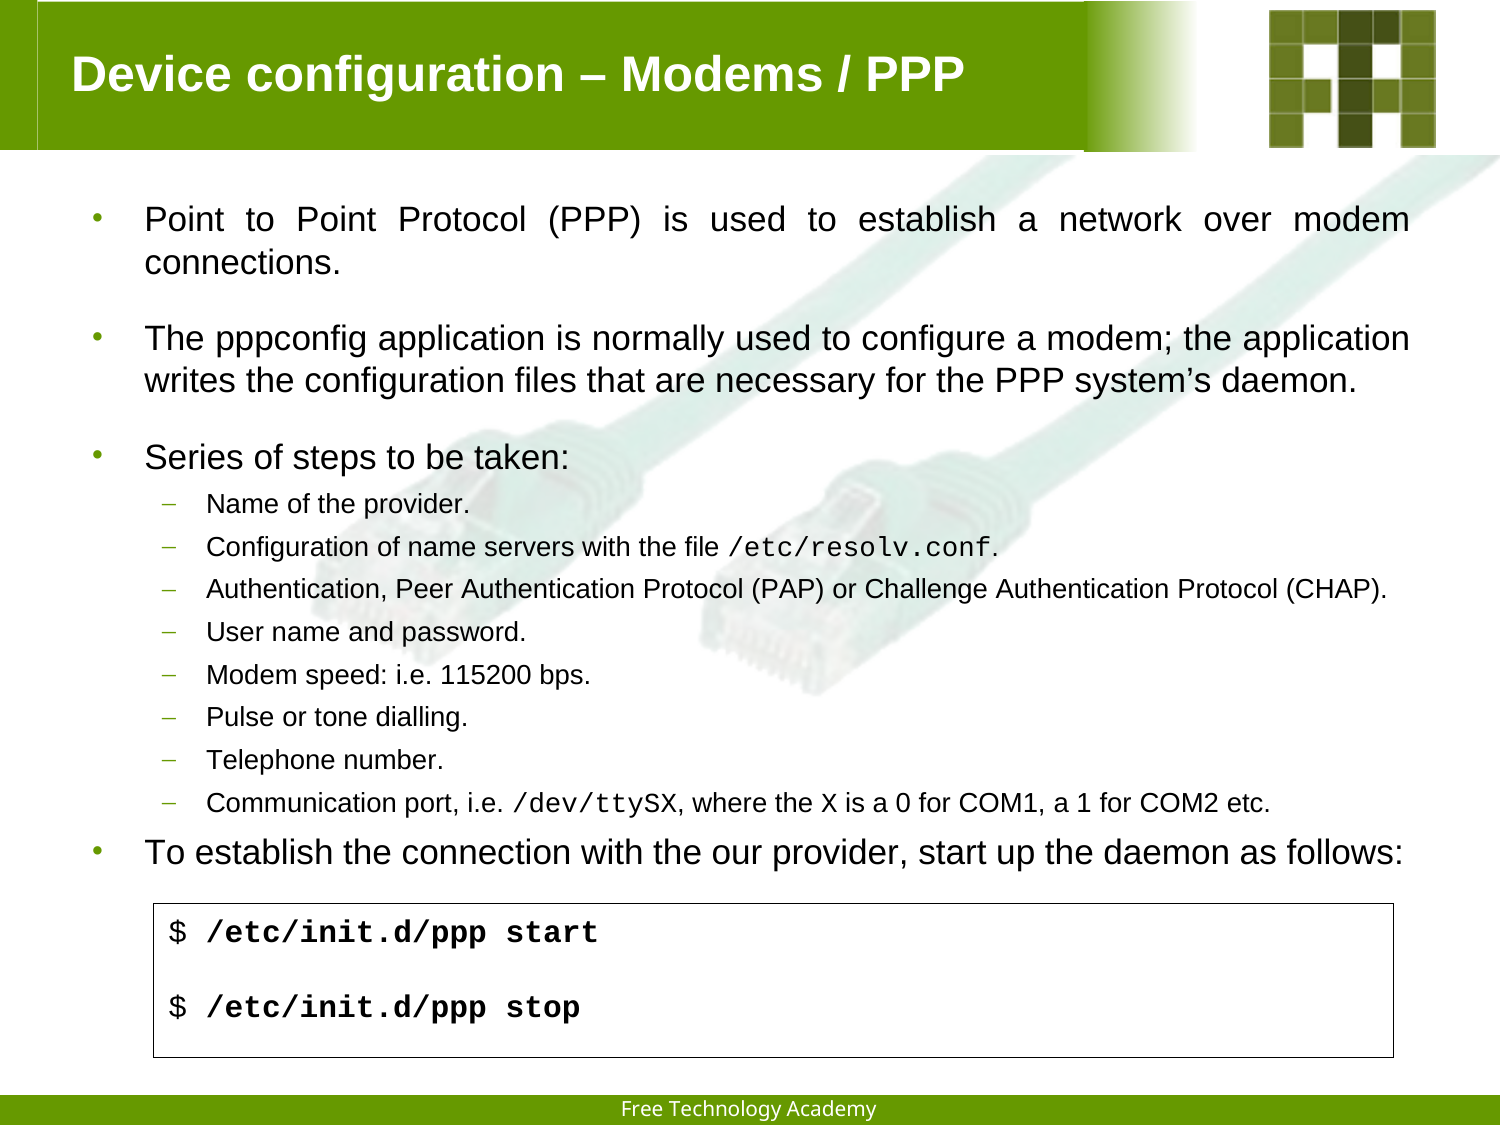

Device configuration – Modems / PPP
# Point to Point Protocol (PPP) is used to establish a network over modem connections.
The pppconfig application is normally used to configure a modem; the application writes the configuration files that are necessary for the PPP system’s daemon.
Series of steps to be taken:
Name of the provider.
Configuration of name servers with the file /etc/resolv.conf.
Authentication, Peer Authentication Protocol (PAP) or Challenge Authentication Protocol (CHAP).
User name and password.
Modem speed: i.e. 115200 bps.
Pulse or tone dialling.
Telephone number.
Communication port, i.e. /dev/ttySX, where the X is a 0 for COM1, a 1 for COM2 etc.
To establish the connection with the our provider, start up the daemon as follows:
$ /etc/init.d/ppp start
$ /etc/init.d/ppp stop